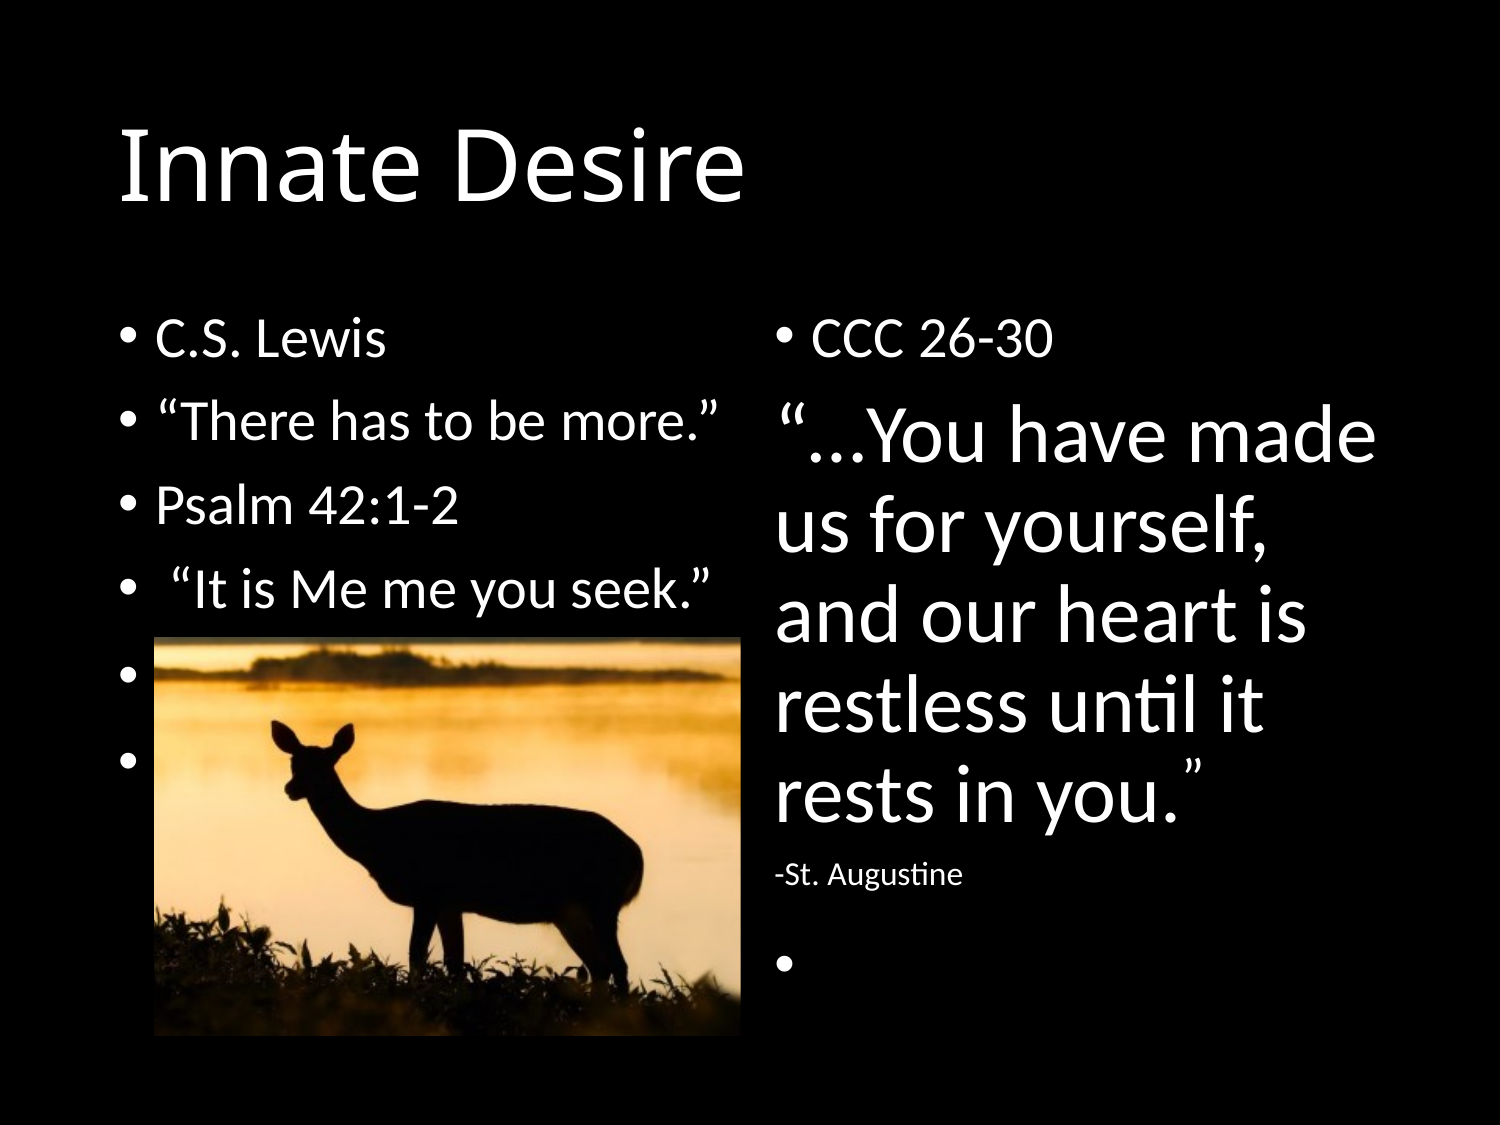

# Innate Desire
C.S. Lewis
“There has to be more.”
Psalm 42:1-2
 “It is Me me you seek.”
CCC 26-30
“…You have made us for yourself, and our heart is restless until it rests in you.”
-St. Augustine